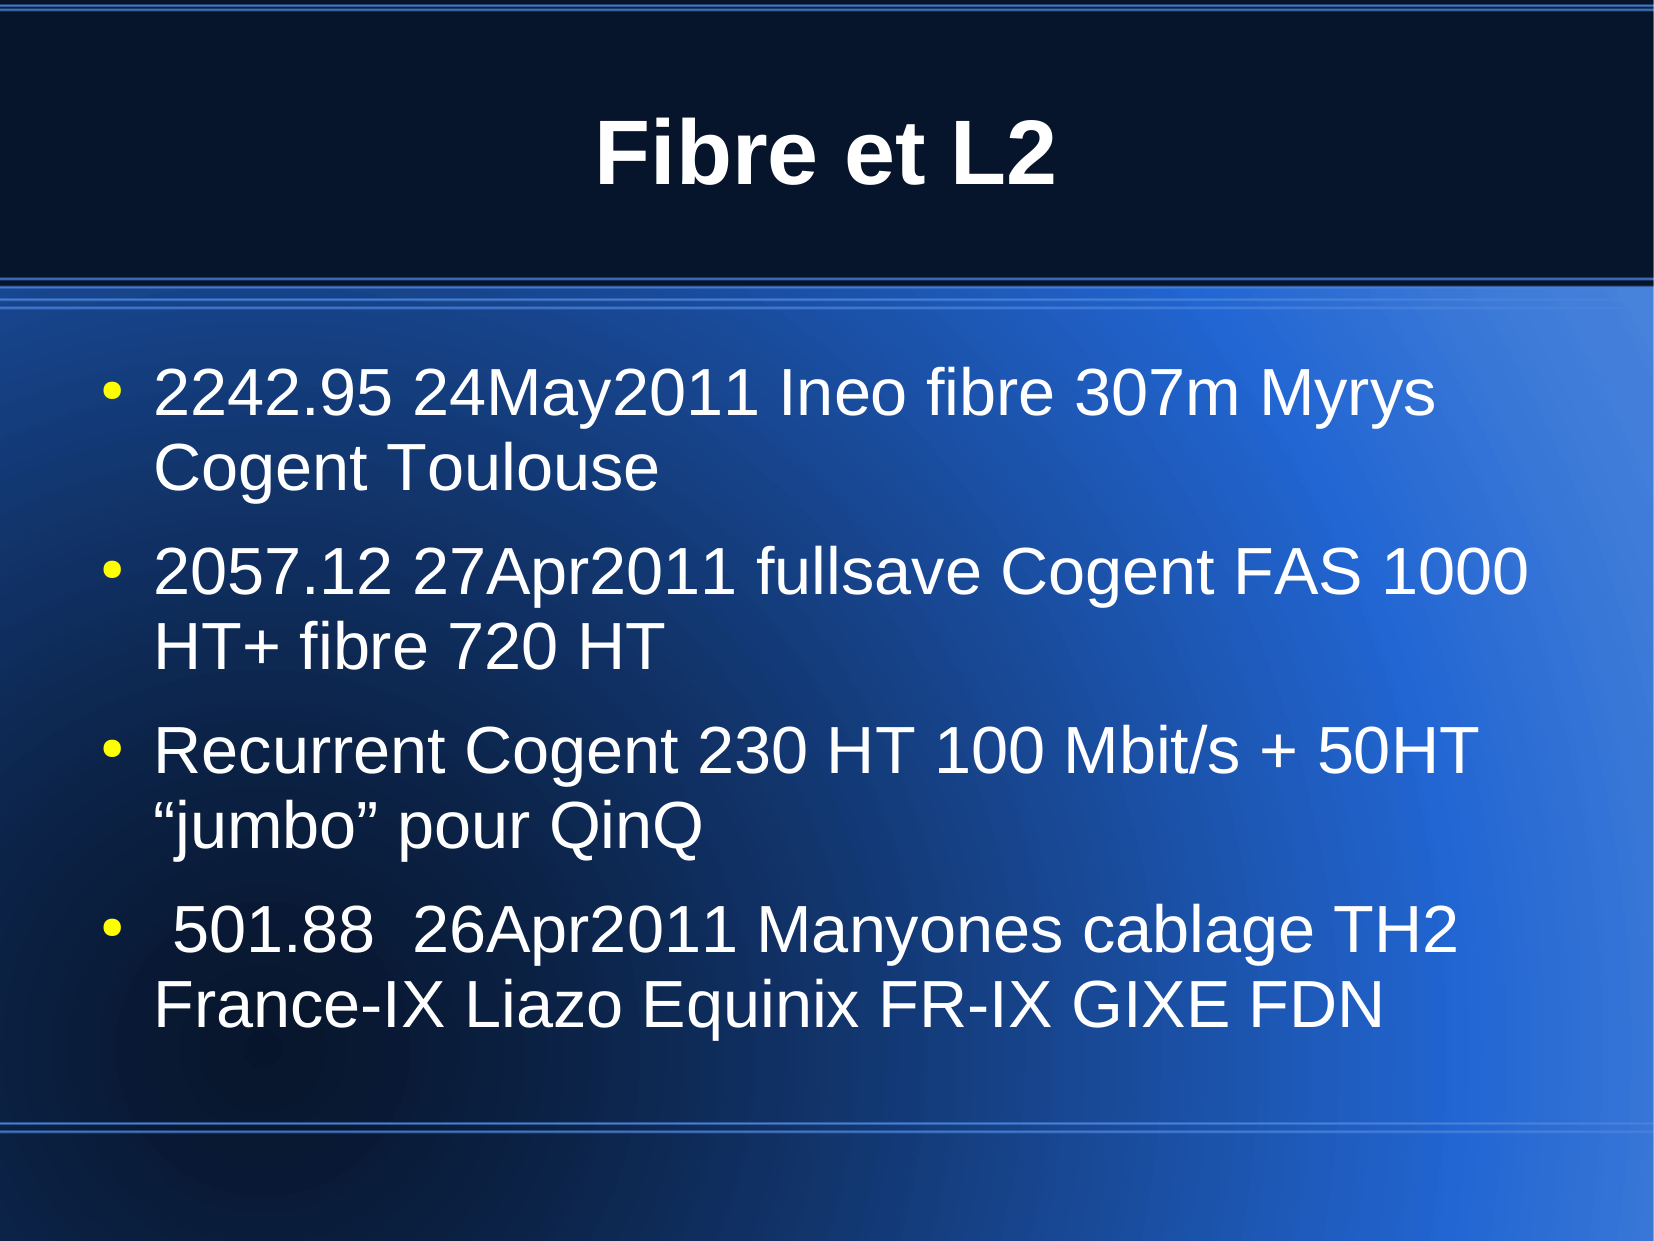

# Fibre et L2
2242.95 24May2011 Ineo fibre 307m Myrys Cogent Toulouse
2057.12 27Apr2011 fullsave Cogent FAS 1000 HT+ fibre 720 HT
Recurrent Cogent 230 HT 100 Mbit/s + 50HT “jumbo” pour QinQ
 501.88 26Apr2011 Manyones cablage TH2 France-IX Liazo Equinix FR-IX GIXE FDN